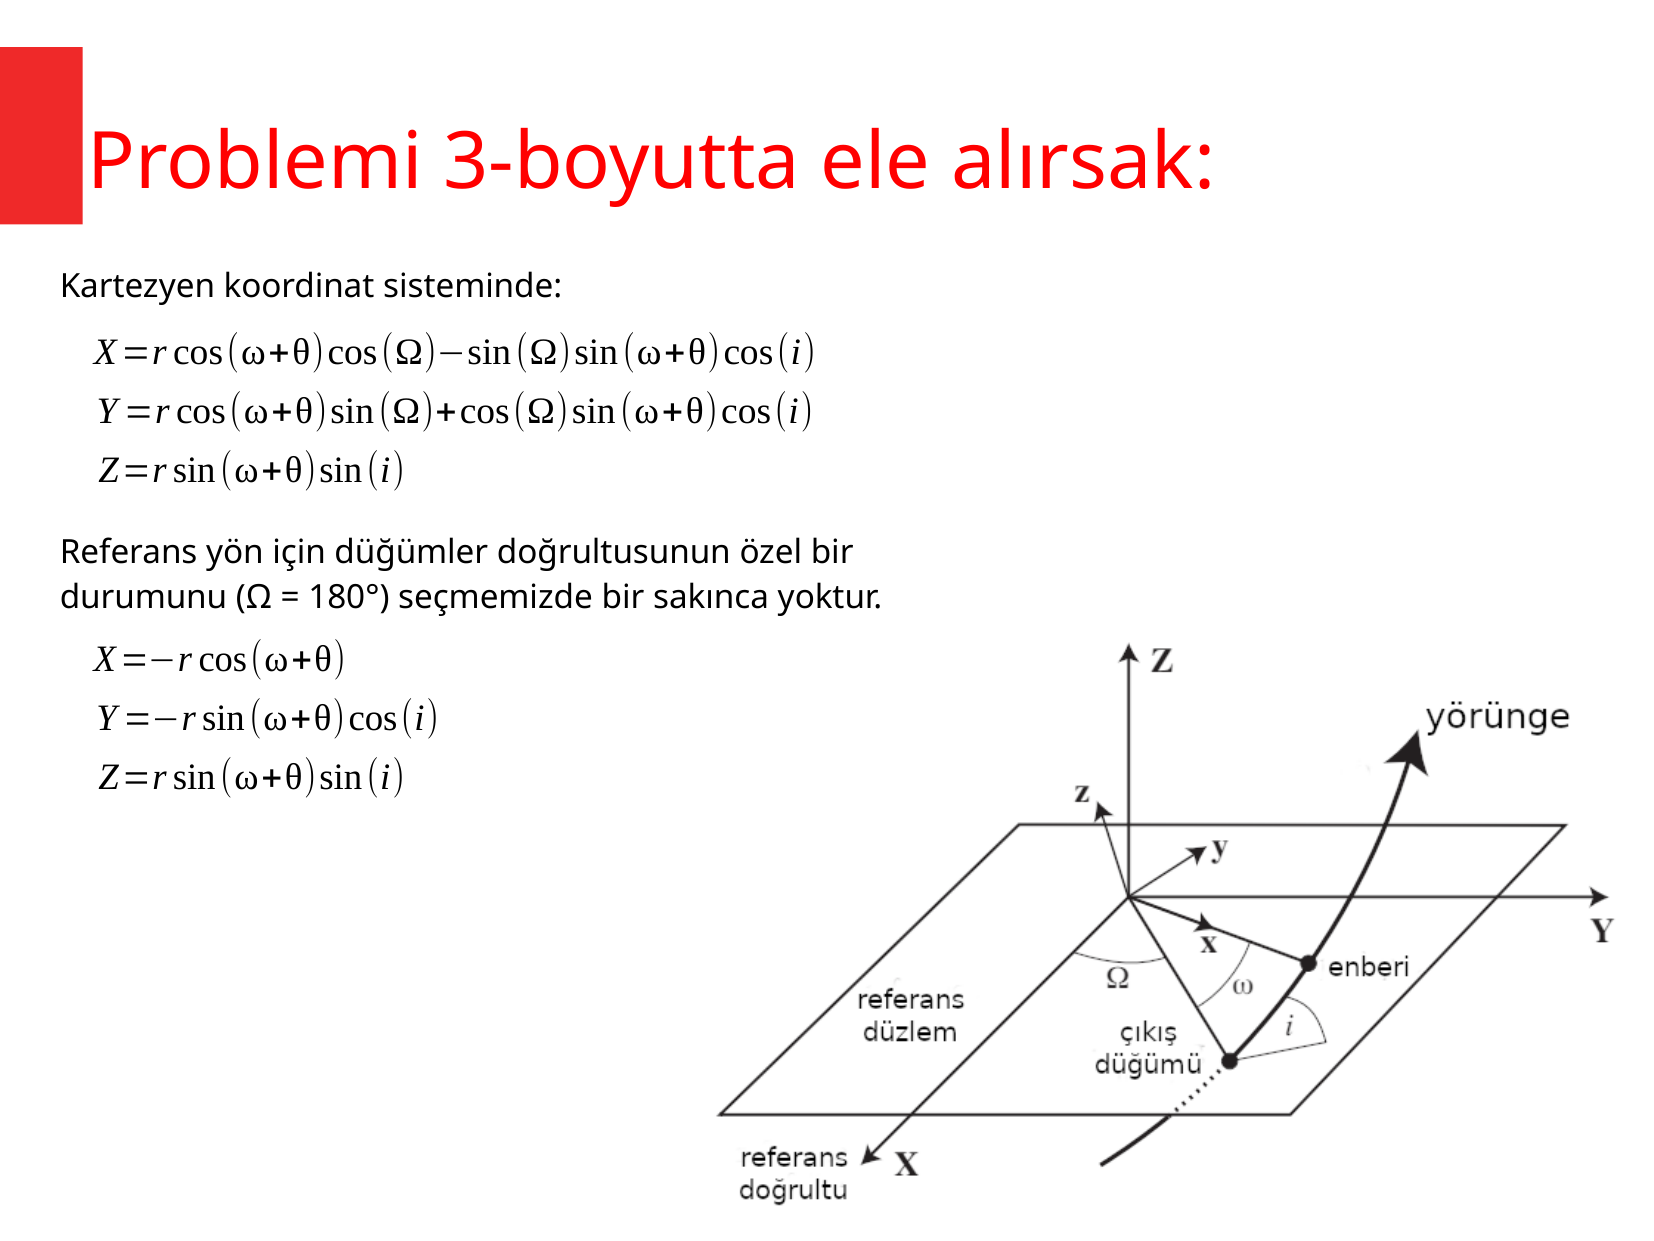

# Problemi 3-boyutta ele alırsak:
Kartezyen koordinat sisteminde:
Referans yön için düğümler doğrultusunun özel bir durumunu (Ω = 180°) seçmemizde bir sakınca yoktur.